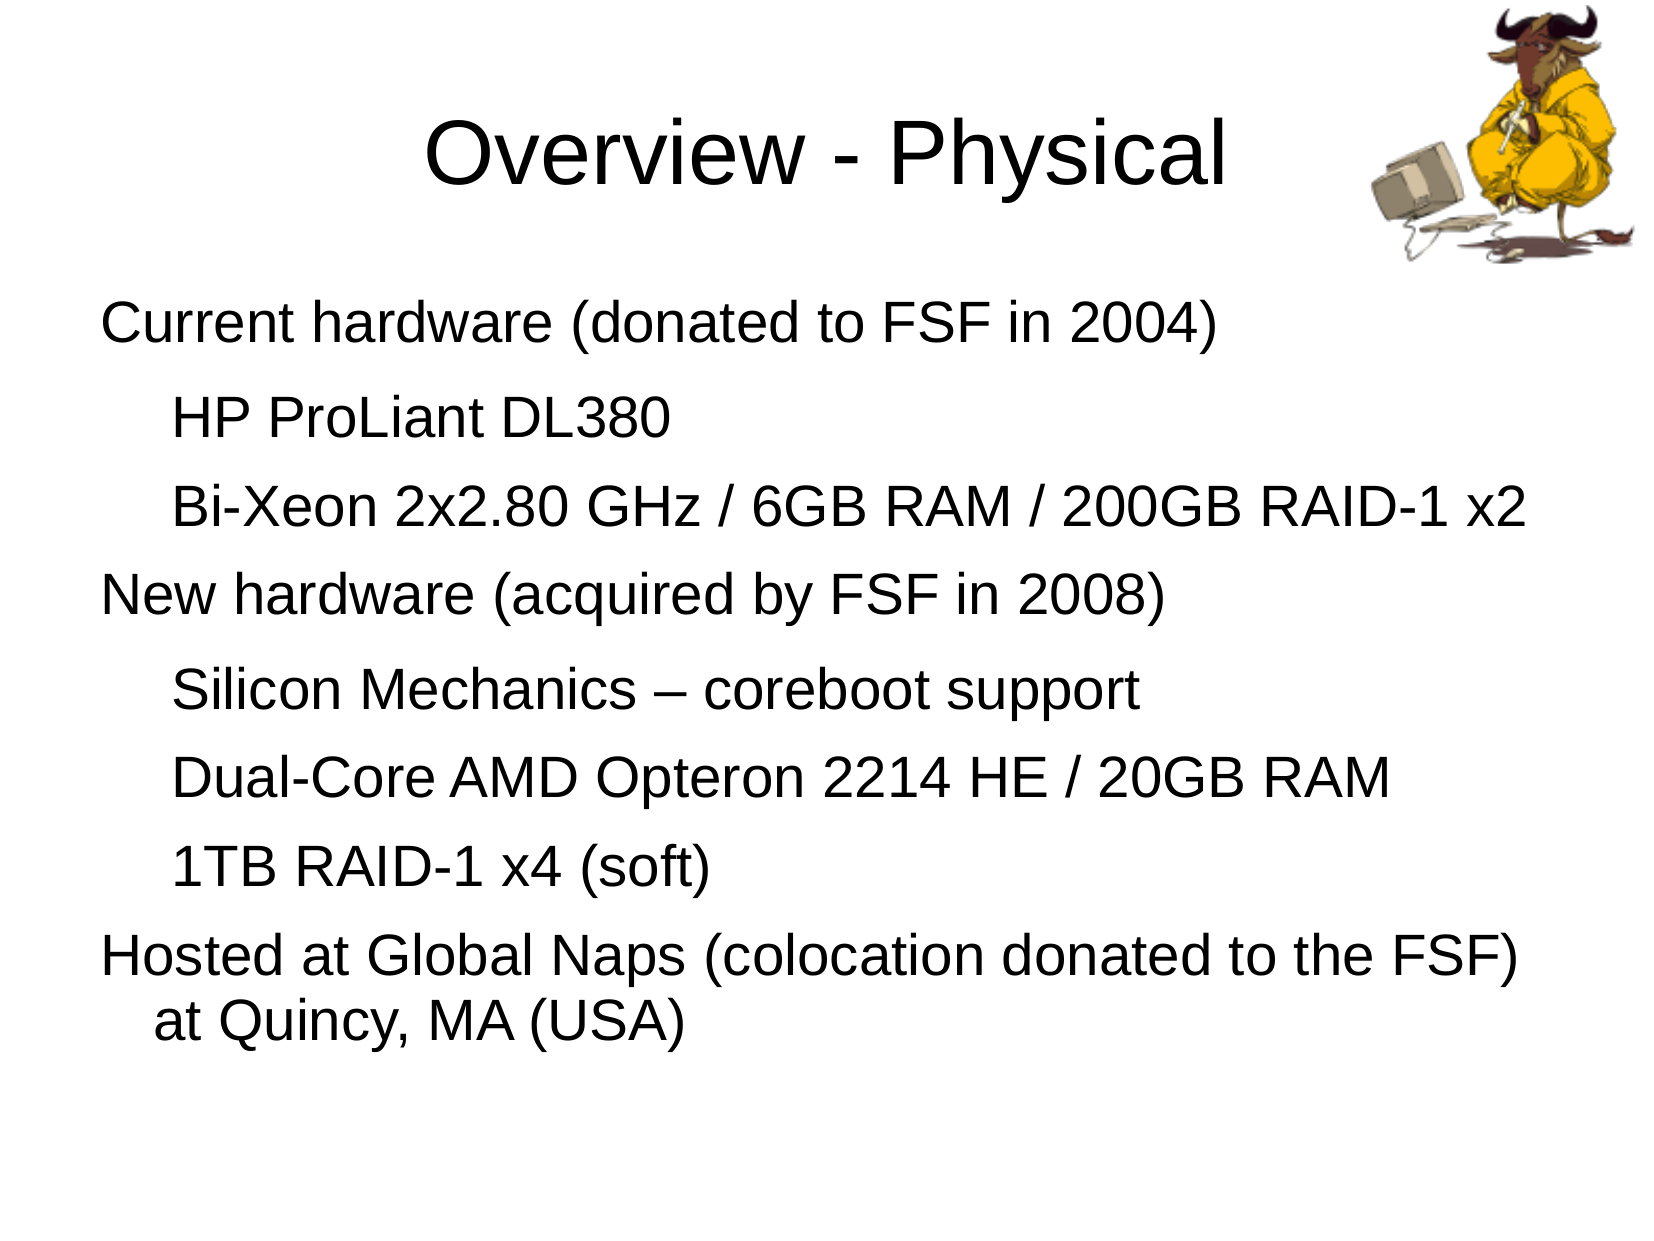

# Overview - Physical
Current hardware (donated to FSF in 2004)
HP ProLiant DL380
Bi-Xeon 2x2.80 GHz / 6GB RAM / 200GB RAID-1 x2
New hardware (acquired by FSF in 2008)
Silicon Mechanics – coreboot support
Dual-Core AMD Opteron 2214 HE / 20GB RAM
1TB RAID-1 x4 (soft)
Hosted at Global Naps (colocation donated to the FSF) at Quincy, MA (USA)